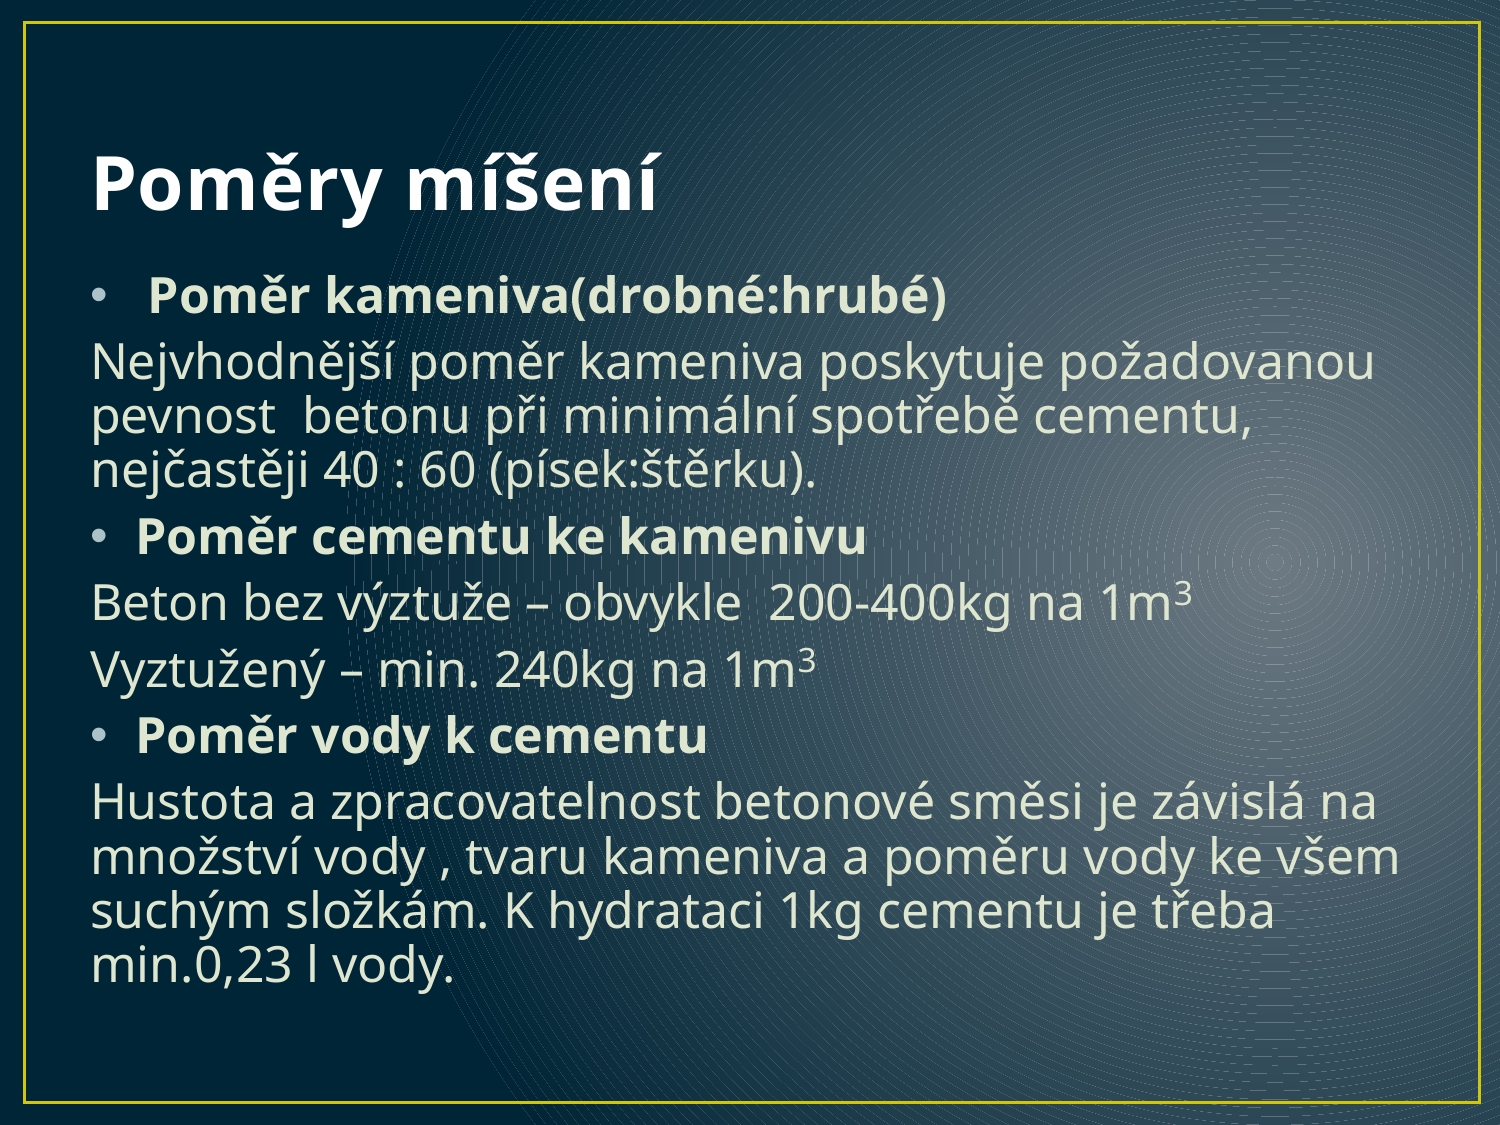

# Poměry míšení
 Poměr kameniva(drobné:hrubé)
Nejvhodnější poměr kameniva poskytuje požadovanou pevnost betonu při minimální spotřebě cementu, nejčastěji 40 : 60 (písek:štěrku).
Poměr cementu ke kamenivu
Beton bez výztuže – obvykle 200-400kg na 1m3
Vyztužený – min. 240kg na 1m3
Poměr vody k cementu
Hustota a zpracovatelnost betonové směsi je závislá na množství vody , tvaru kameniva a poměru vody ke všem suchým složkám. K hydrataci 1kg cementu je třeba min.0,23 l vody.